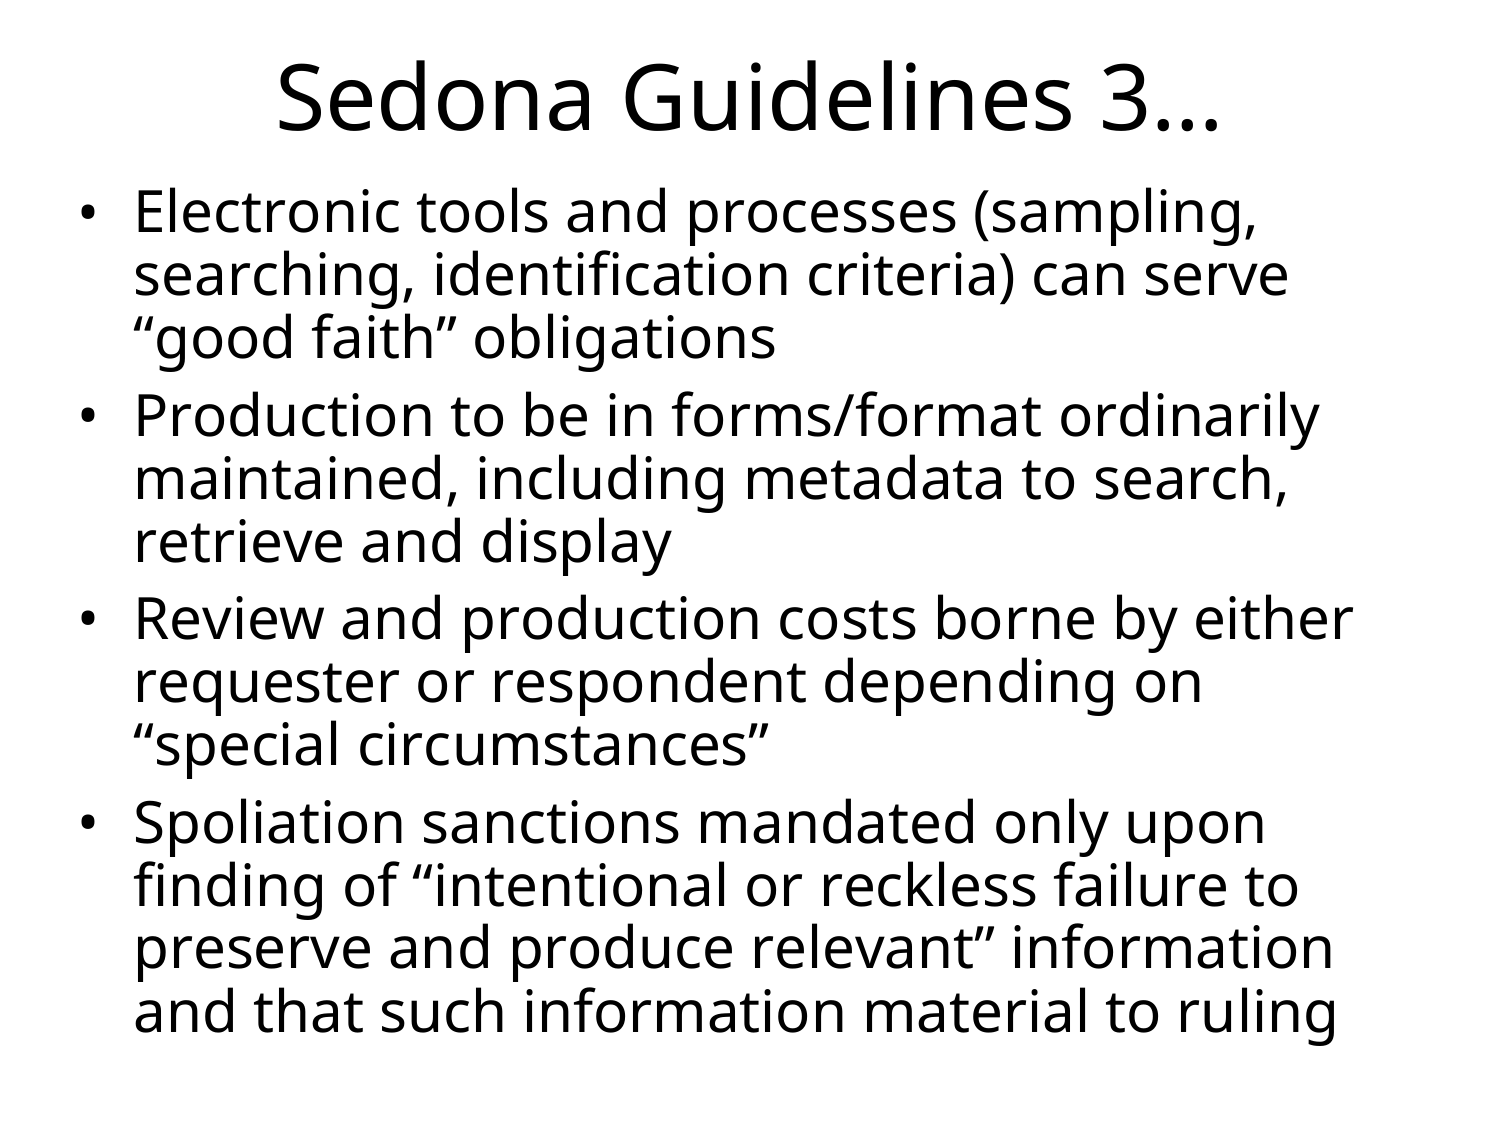

Sedona Guidelines 3…
Electronic tools and processes (sampling, searching, identification criteria) can serve “good faith” obligations
Production to be in forms/format ordinarily maintained, including metadata to search, retrieve and display
Review and production costs borne by either requester or respondent depending on “special circumstances”
Spoliation sanctions mandated only upon finding of “intentional or reckless failure to preserve and produce relevant” information and that such information material to ruling